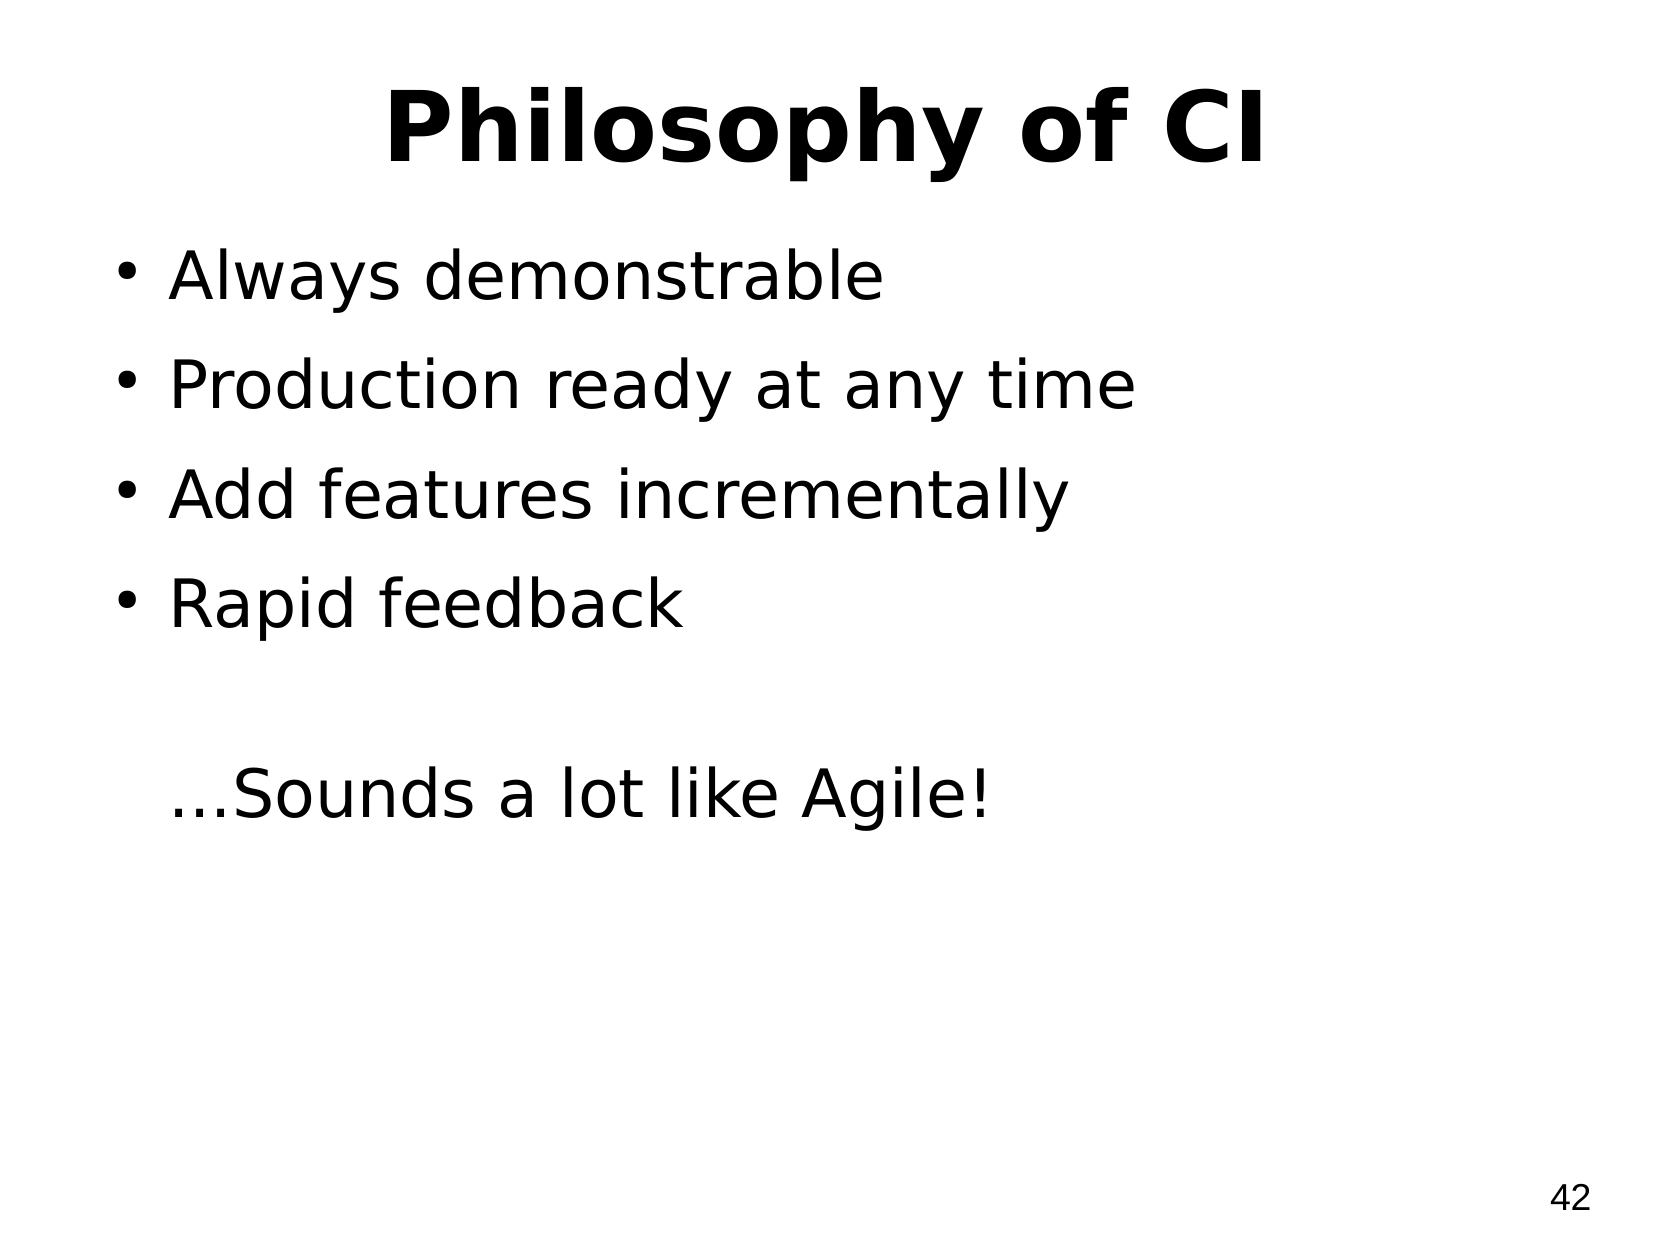

# Philosophy of CI
Always demonstrable
Production ready at any time
Add features incrementally
Rapid feedback
...Sounds a lot like Agile!